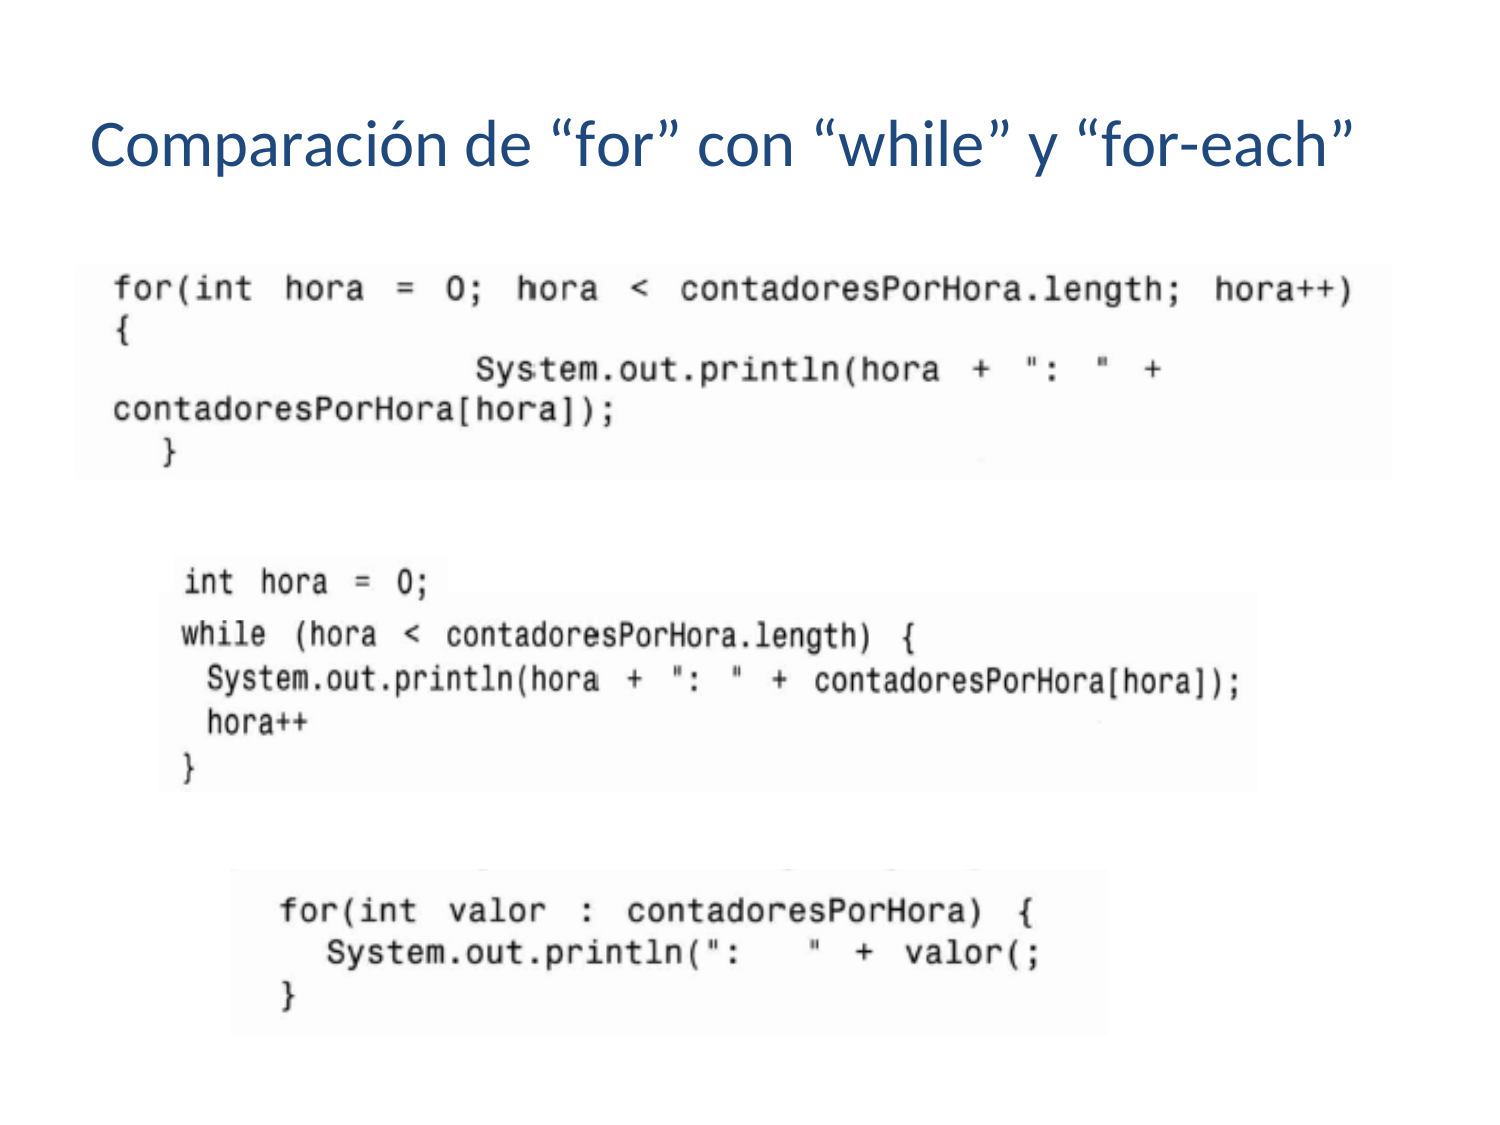

# Comparación de “for” con “while” y “for-each”